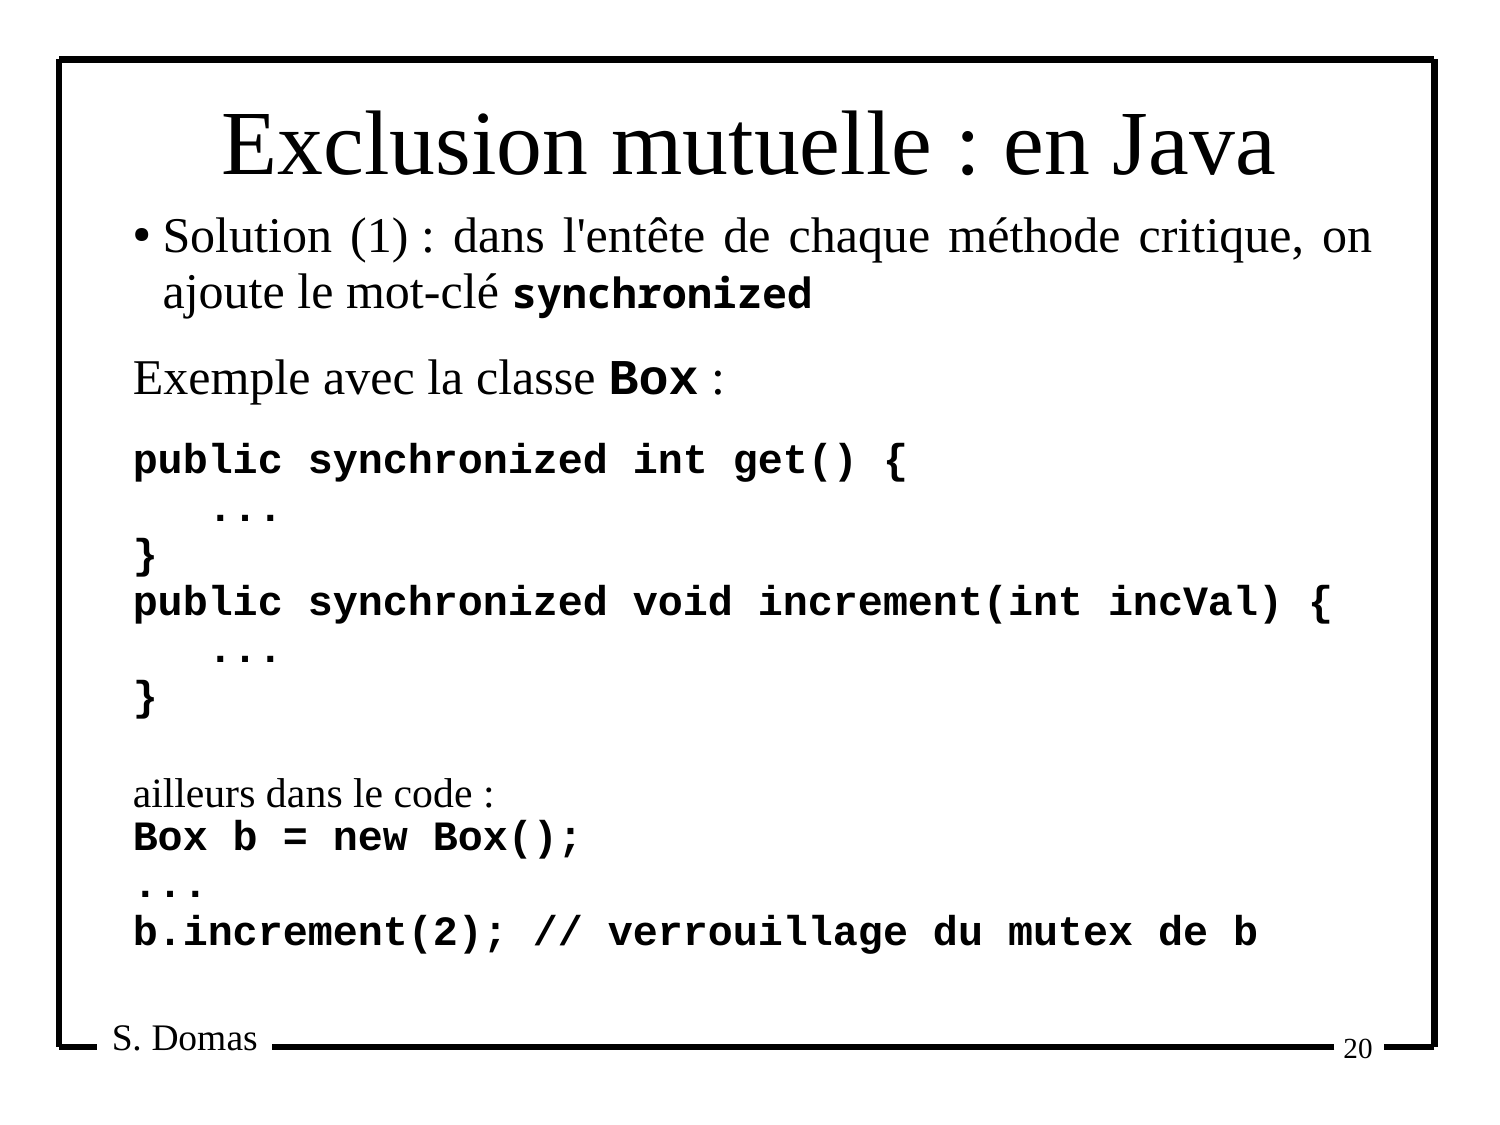

# Exclusion mutuelle : en Java
S. Domas
Solution (1) : dans l'entête de chaque méthode critique, on ajoute le mot-clé synchronized
Exemple avec la classe Box :
public synchronized int get() {
 ...
}
public synchronized void increment(int incVal) {
 ...
}
ailleurs dans le code :
Box b = new Box();
...
b.increment(2); // verrouillage du mutex de b
20